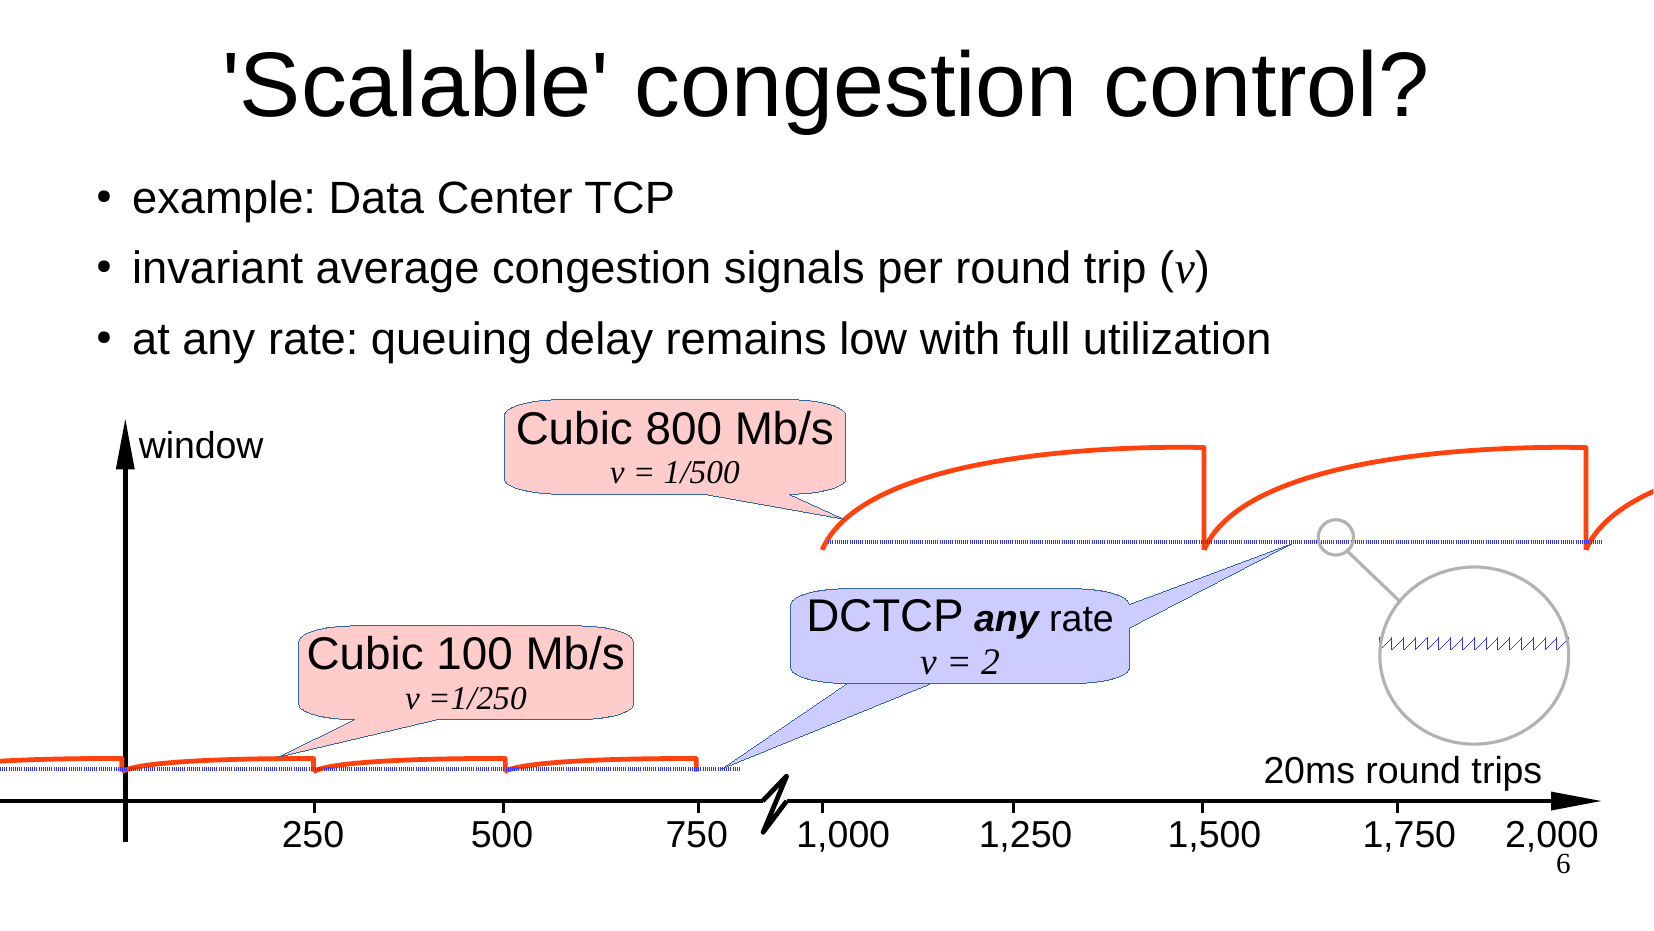

# 'Scalable' congestion control?
example: Data Center TCP
invariant average congestion signals per round trip (v)
at any rate: queuing delay remains low with full utilization
Cubic 800 Mb/s
v = 1/500
window
DCTCP any rate:
v = 2
DCTCP any rate
v = 2
Cubic 100 Mb/s
v =1/250
20ms round trips
250
500
750
1,000
1,250
1,500
1,750
2,000
6